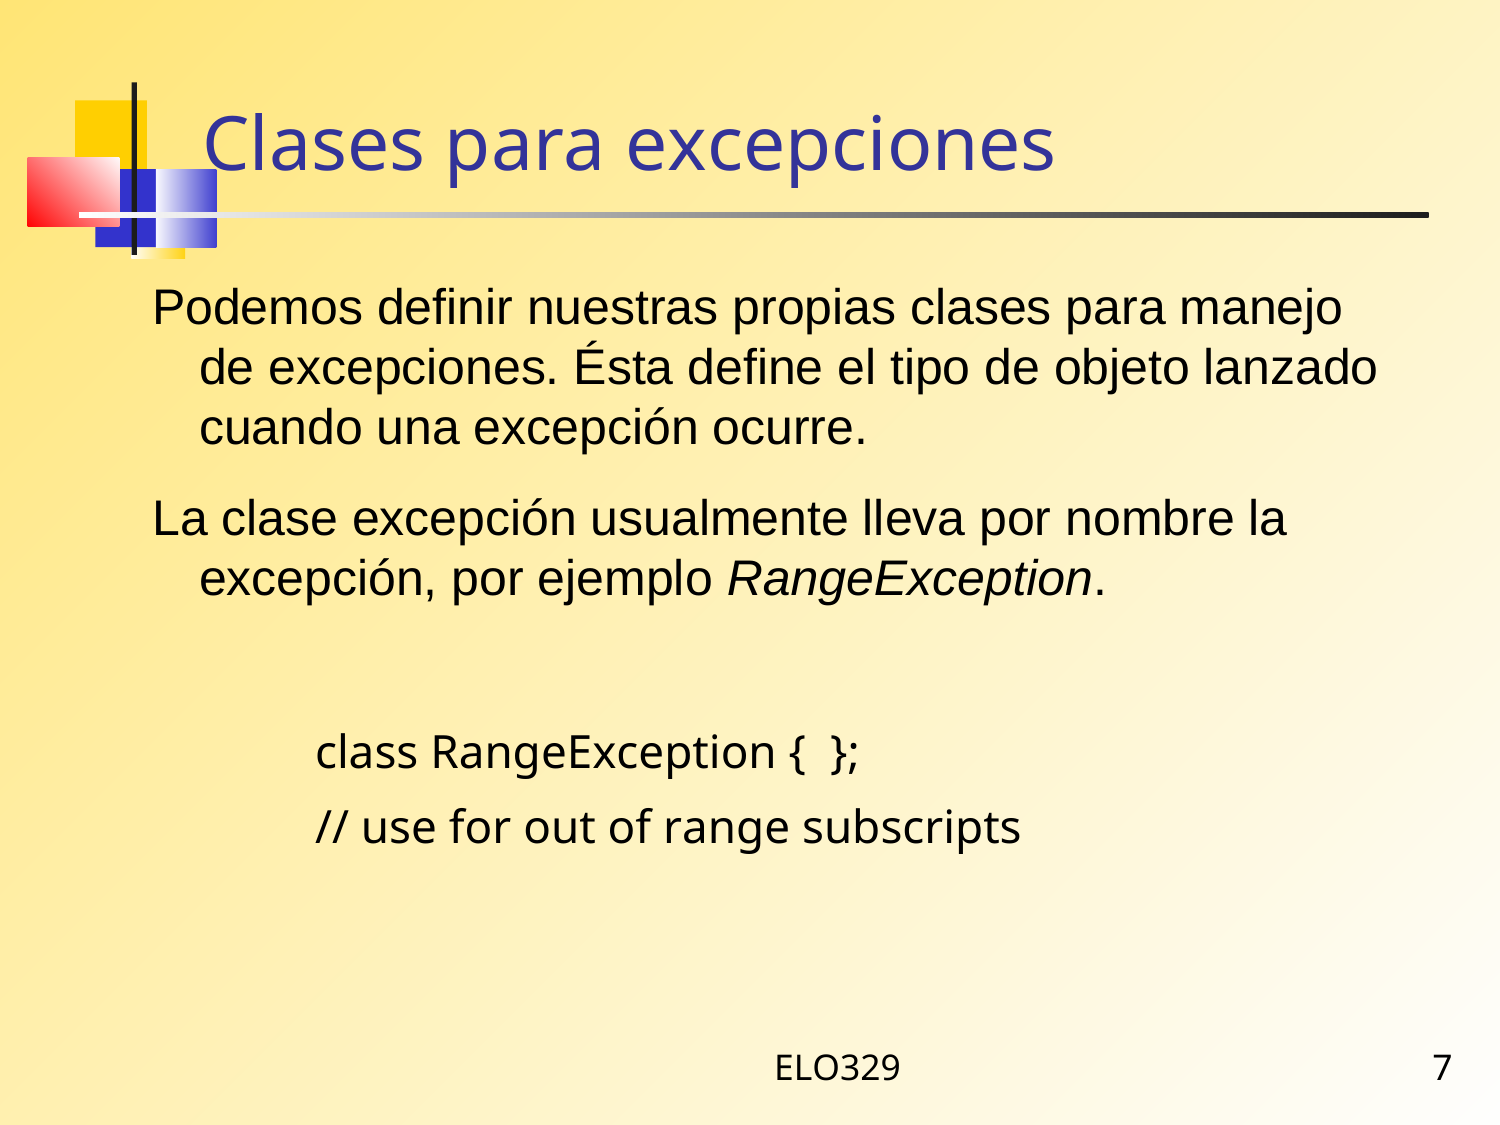

# Clases para excepciones
Podemos definir nuestras propias clases para manejo de excepciones. Ésta define el tipo de objeto lanzado cuando una excepción ocurre.
La clase excepción usualmente lleva por nombre la excepción, por ejemplo RangeException.
class RangeException { };
// use for out of range subscripts
ELO329
7